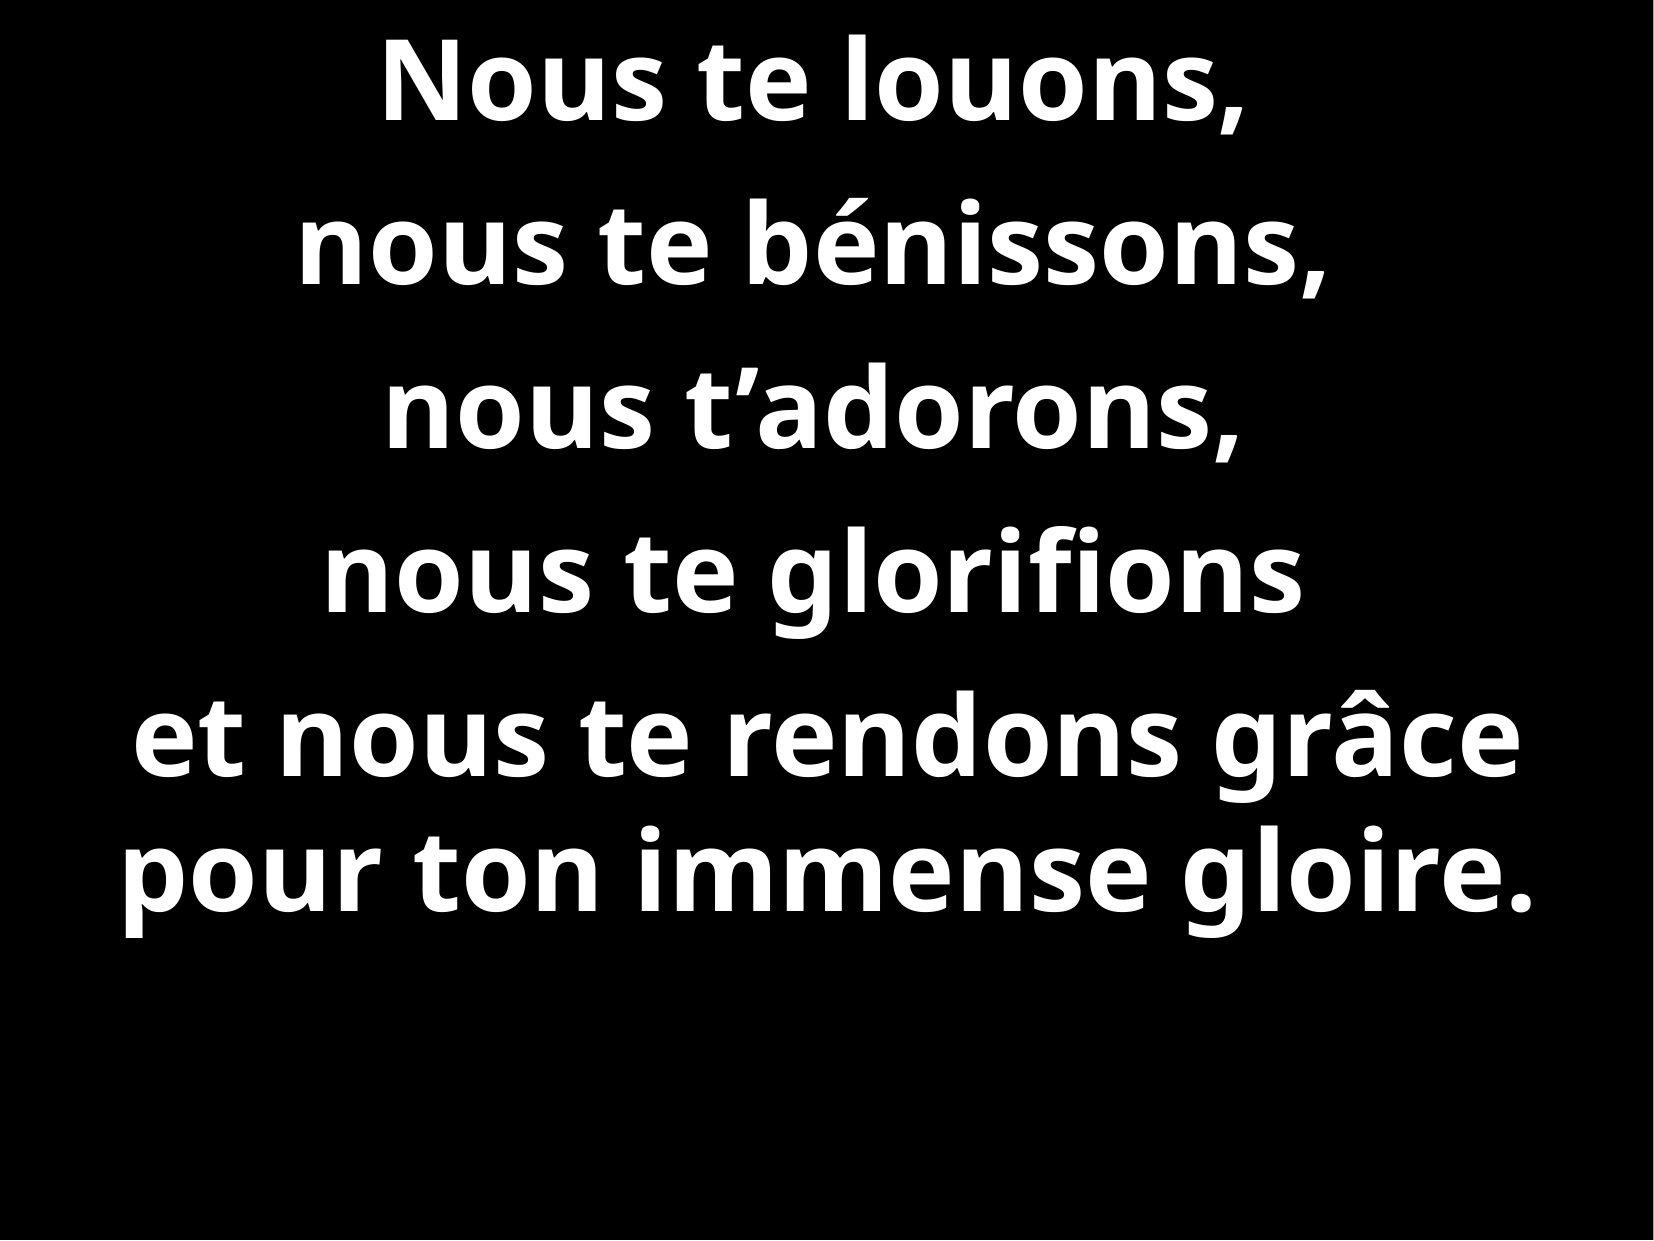

# Nous te louons,
nous te bénissons,
nous t’adorons,
nous te glorifions
et nous te rendons grâce pour ton immense gloire.